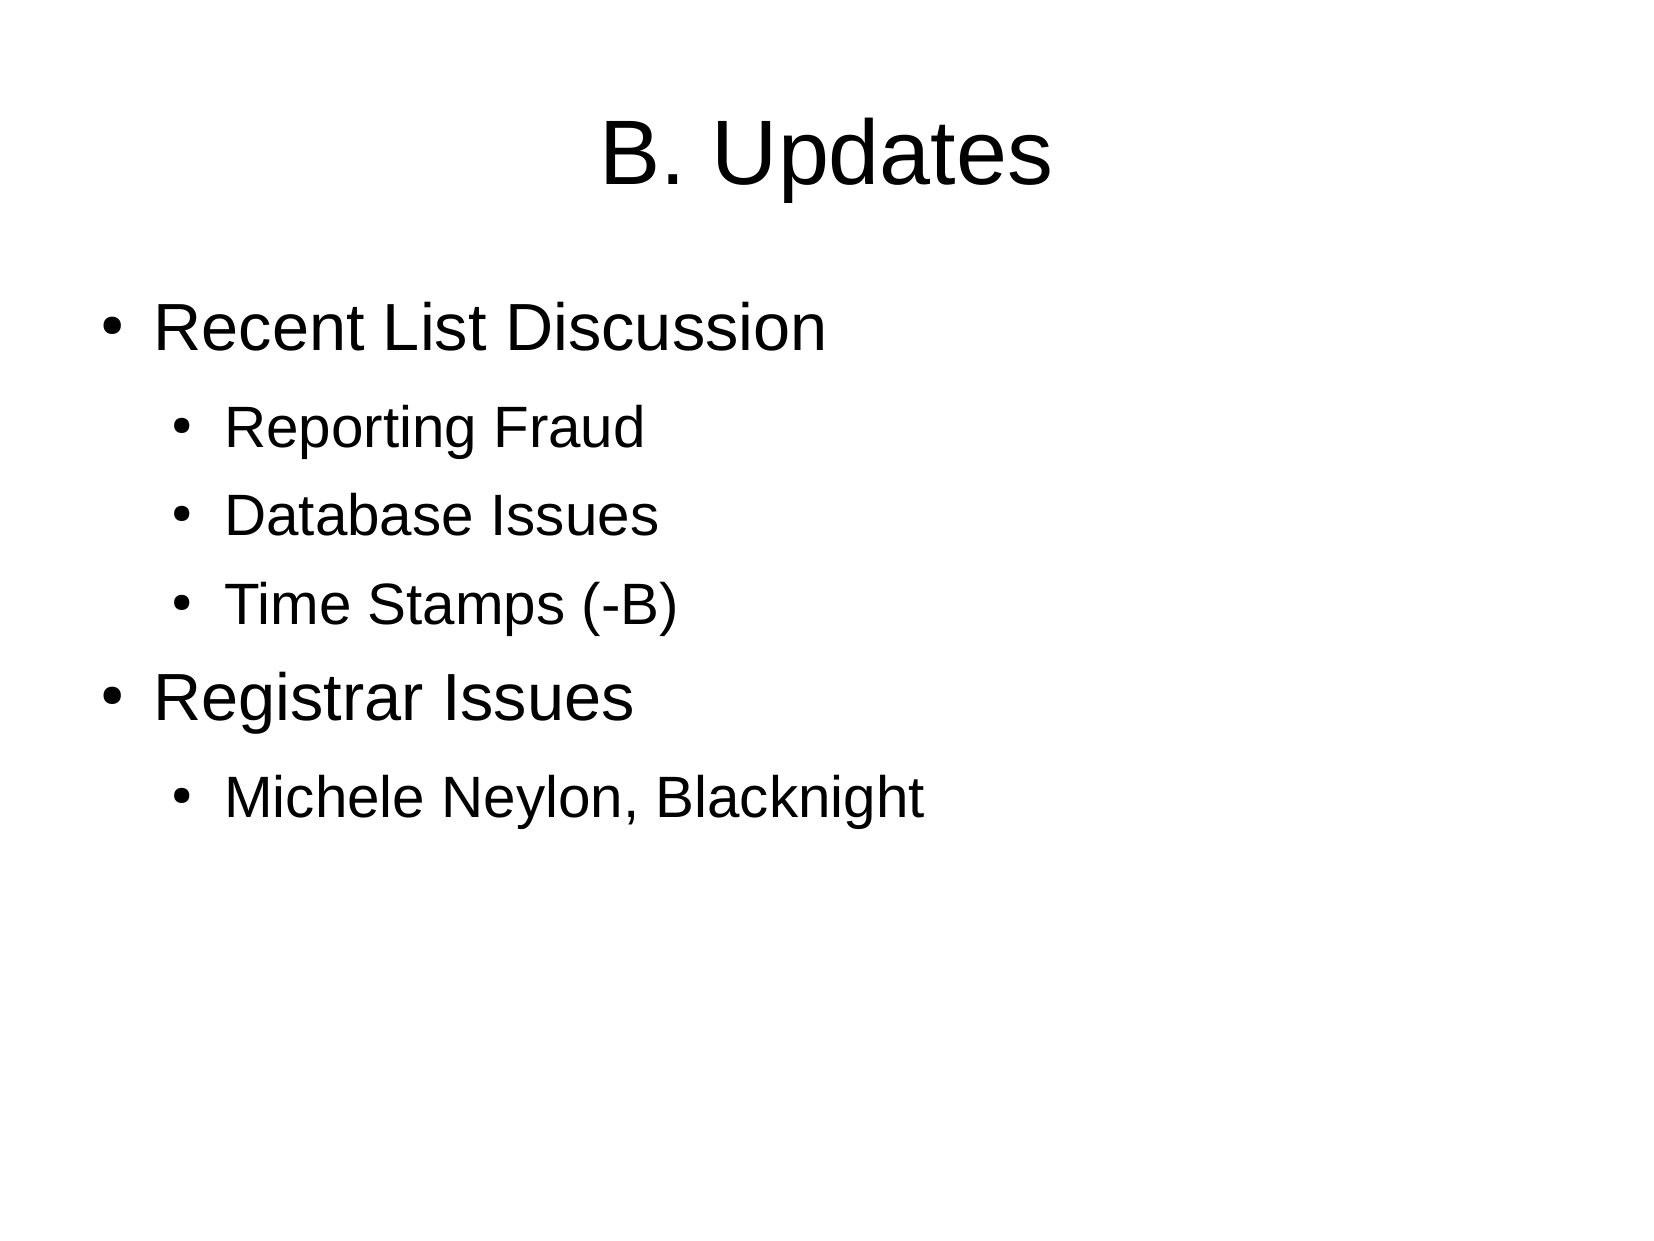

# B. Updates
Recent List Discussion
Reporting Fraud
Database Issues
Time Stamps (-B)
Registrar Issues
Michele Neylon, Blacknight